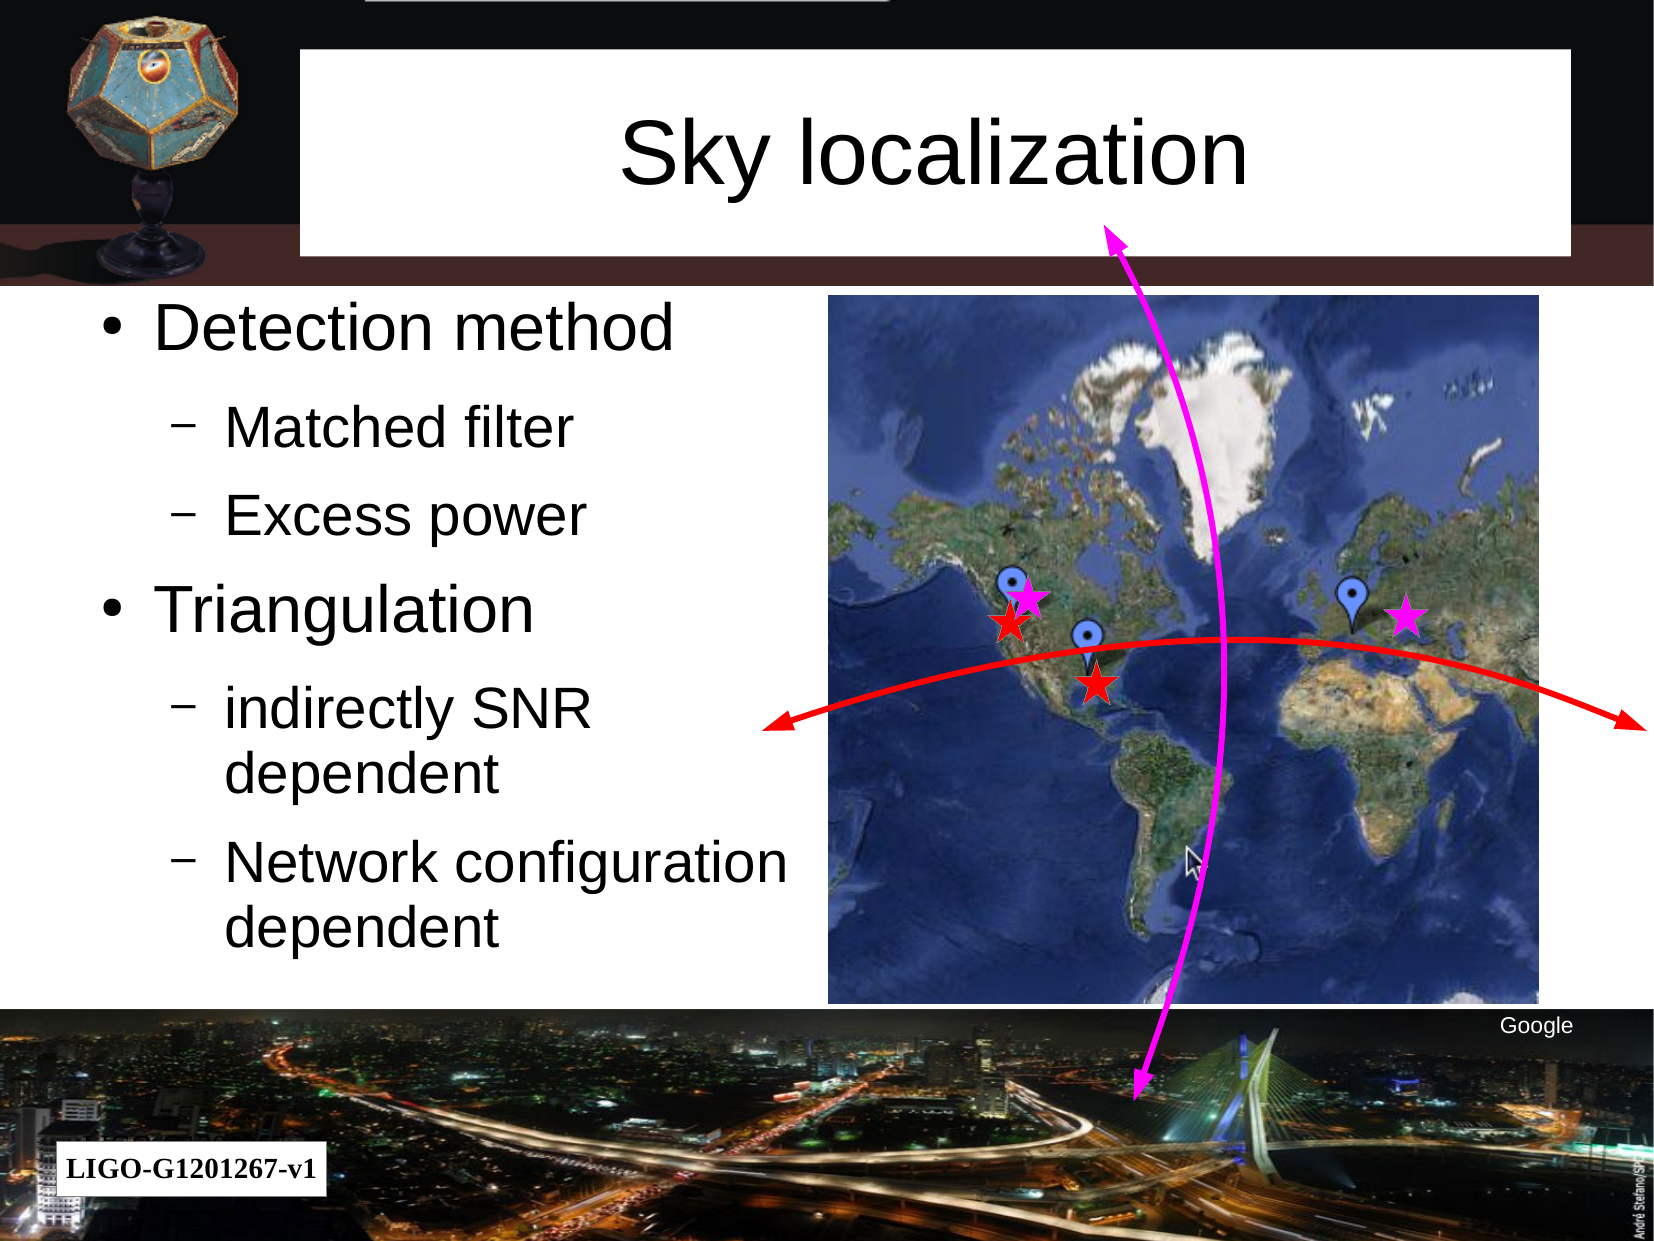

# Sky localization
Detection method
Matched filter
Excess power
Triangulation
indirectly SNR dependent
Network configuration dependent
Google